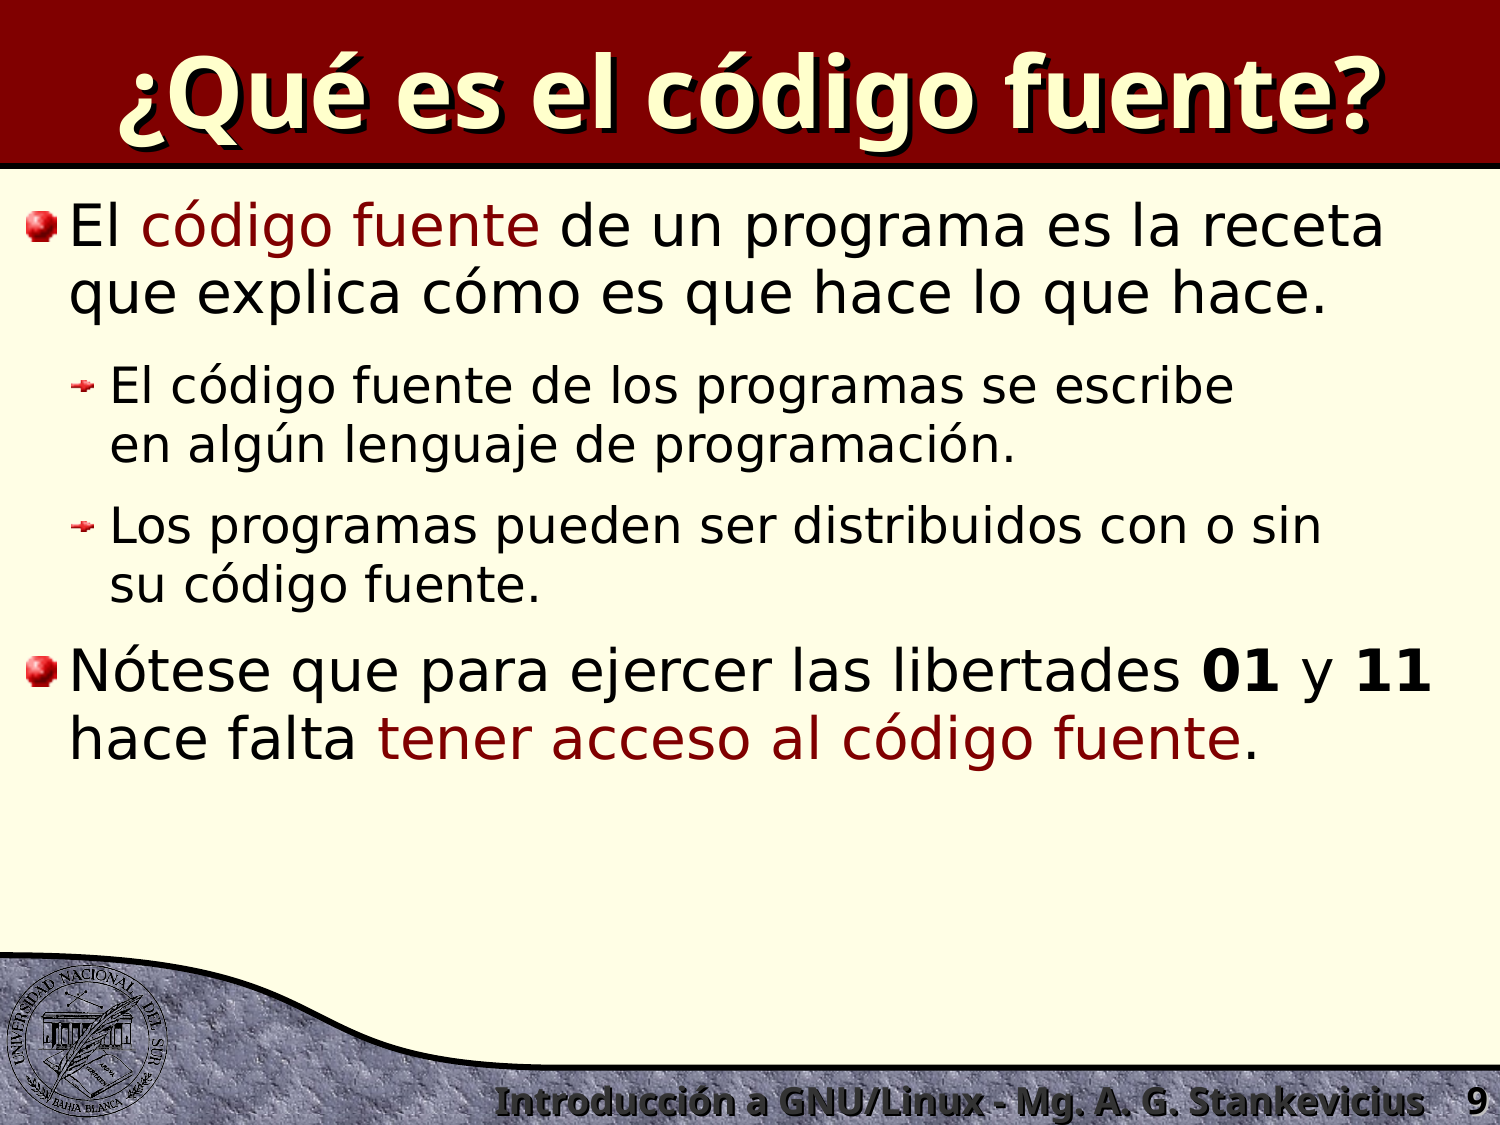

# ¿Qué es el código fuente?
El código fuente de un programa es la receta que explica cómo es que hace lo que hace.
El código fuente de los programas se escribe
en algún lenguaje de programación.
Los programas pueden ser distribuidos con o sin
su código fuente.
Nótese que para ejercer las libertades 01 y 11 hace falta tener acceso al código fuente.
9